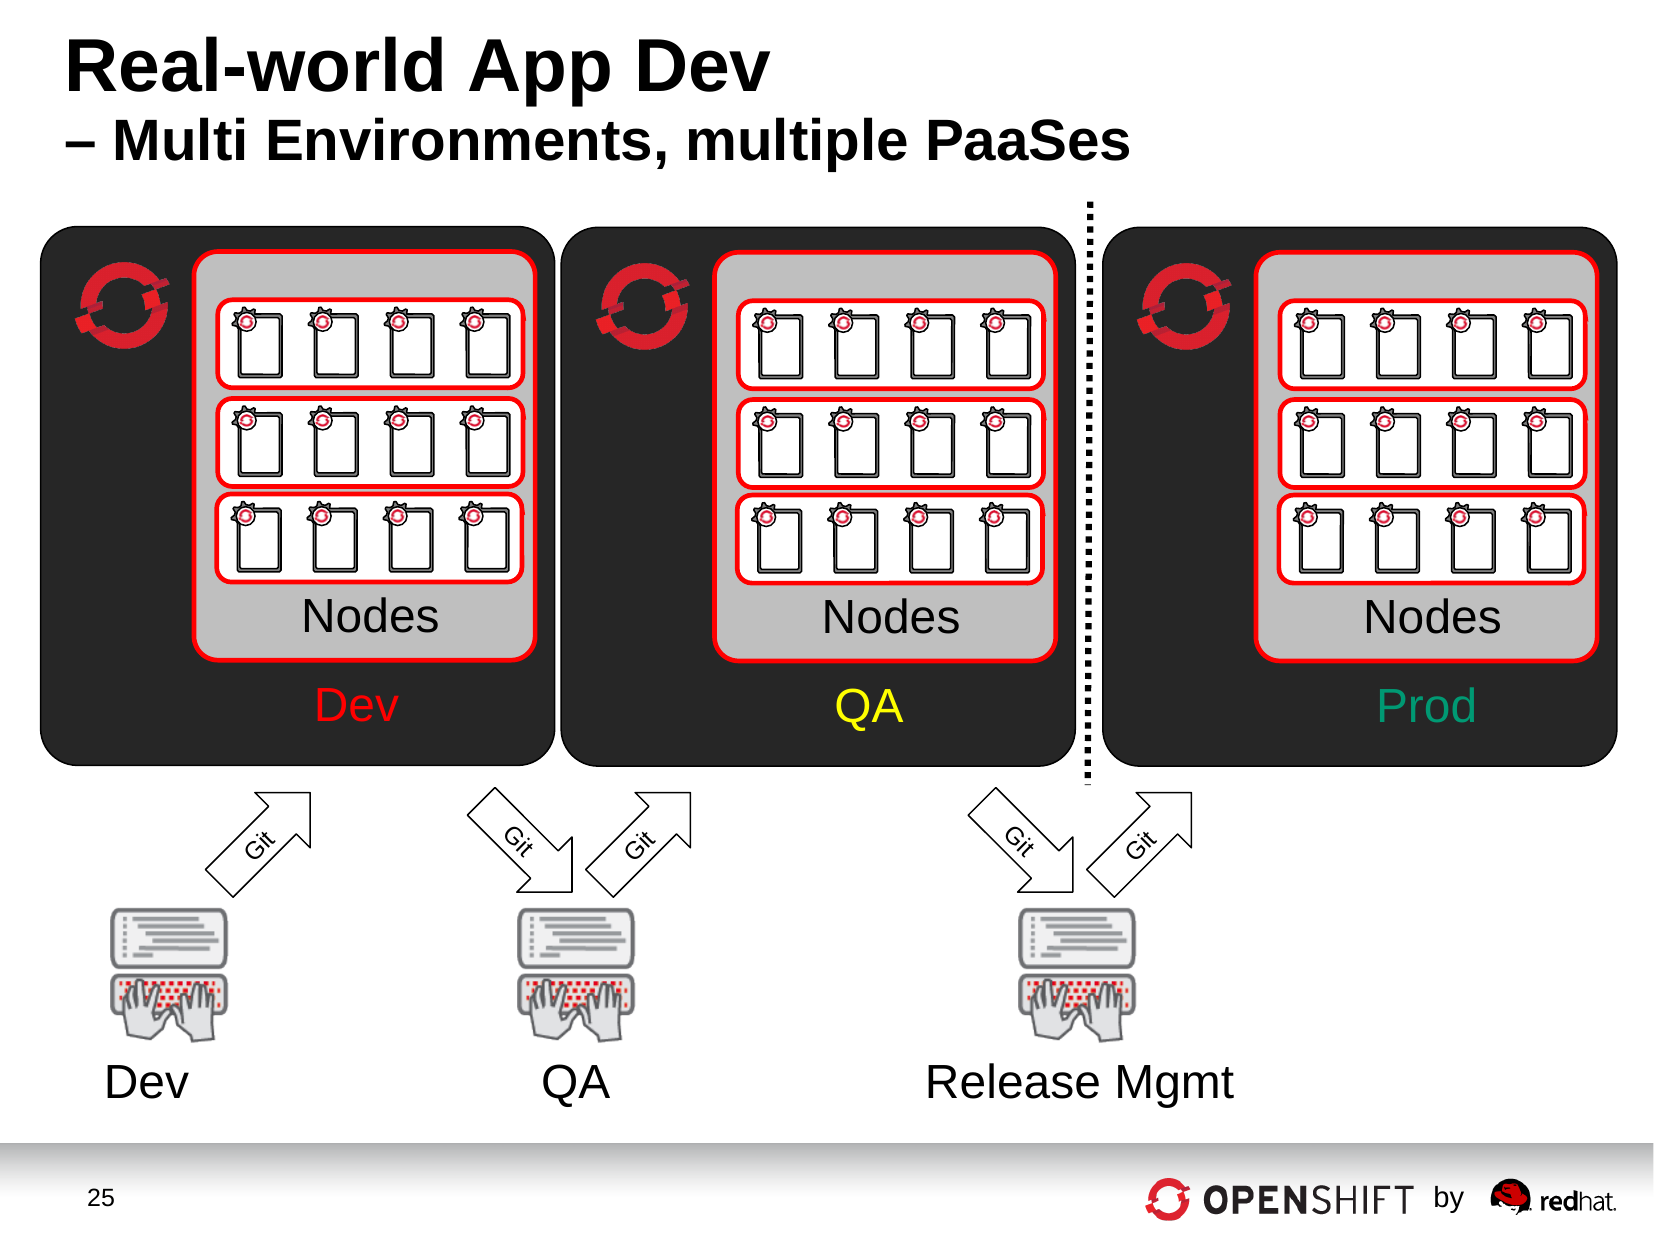

# Real-world App Dev – Multi Environments, multiple PaaSes
Nodes
Nodes
Nodes
Dev
QA
Prod
Git
Git
Git
Git
Git
Dev
QA
Release Mgmt